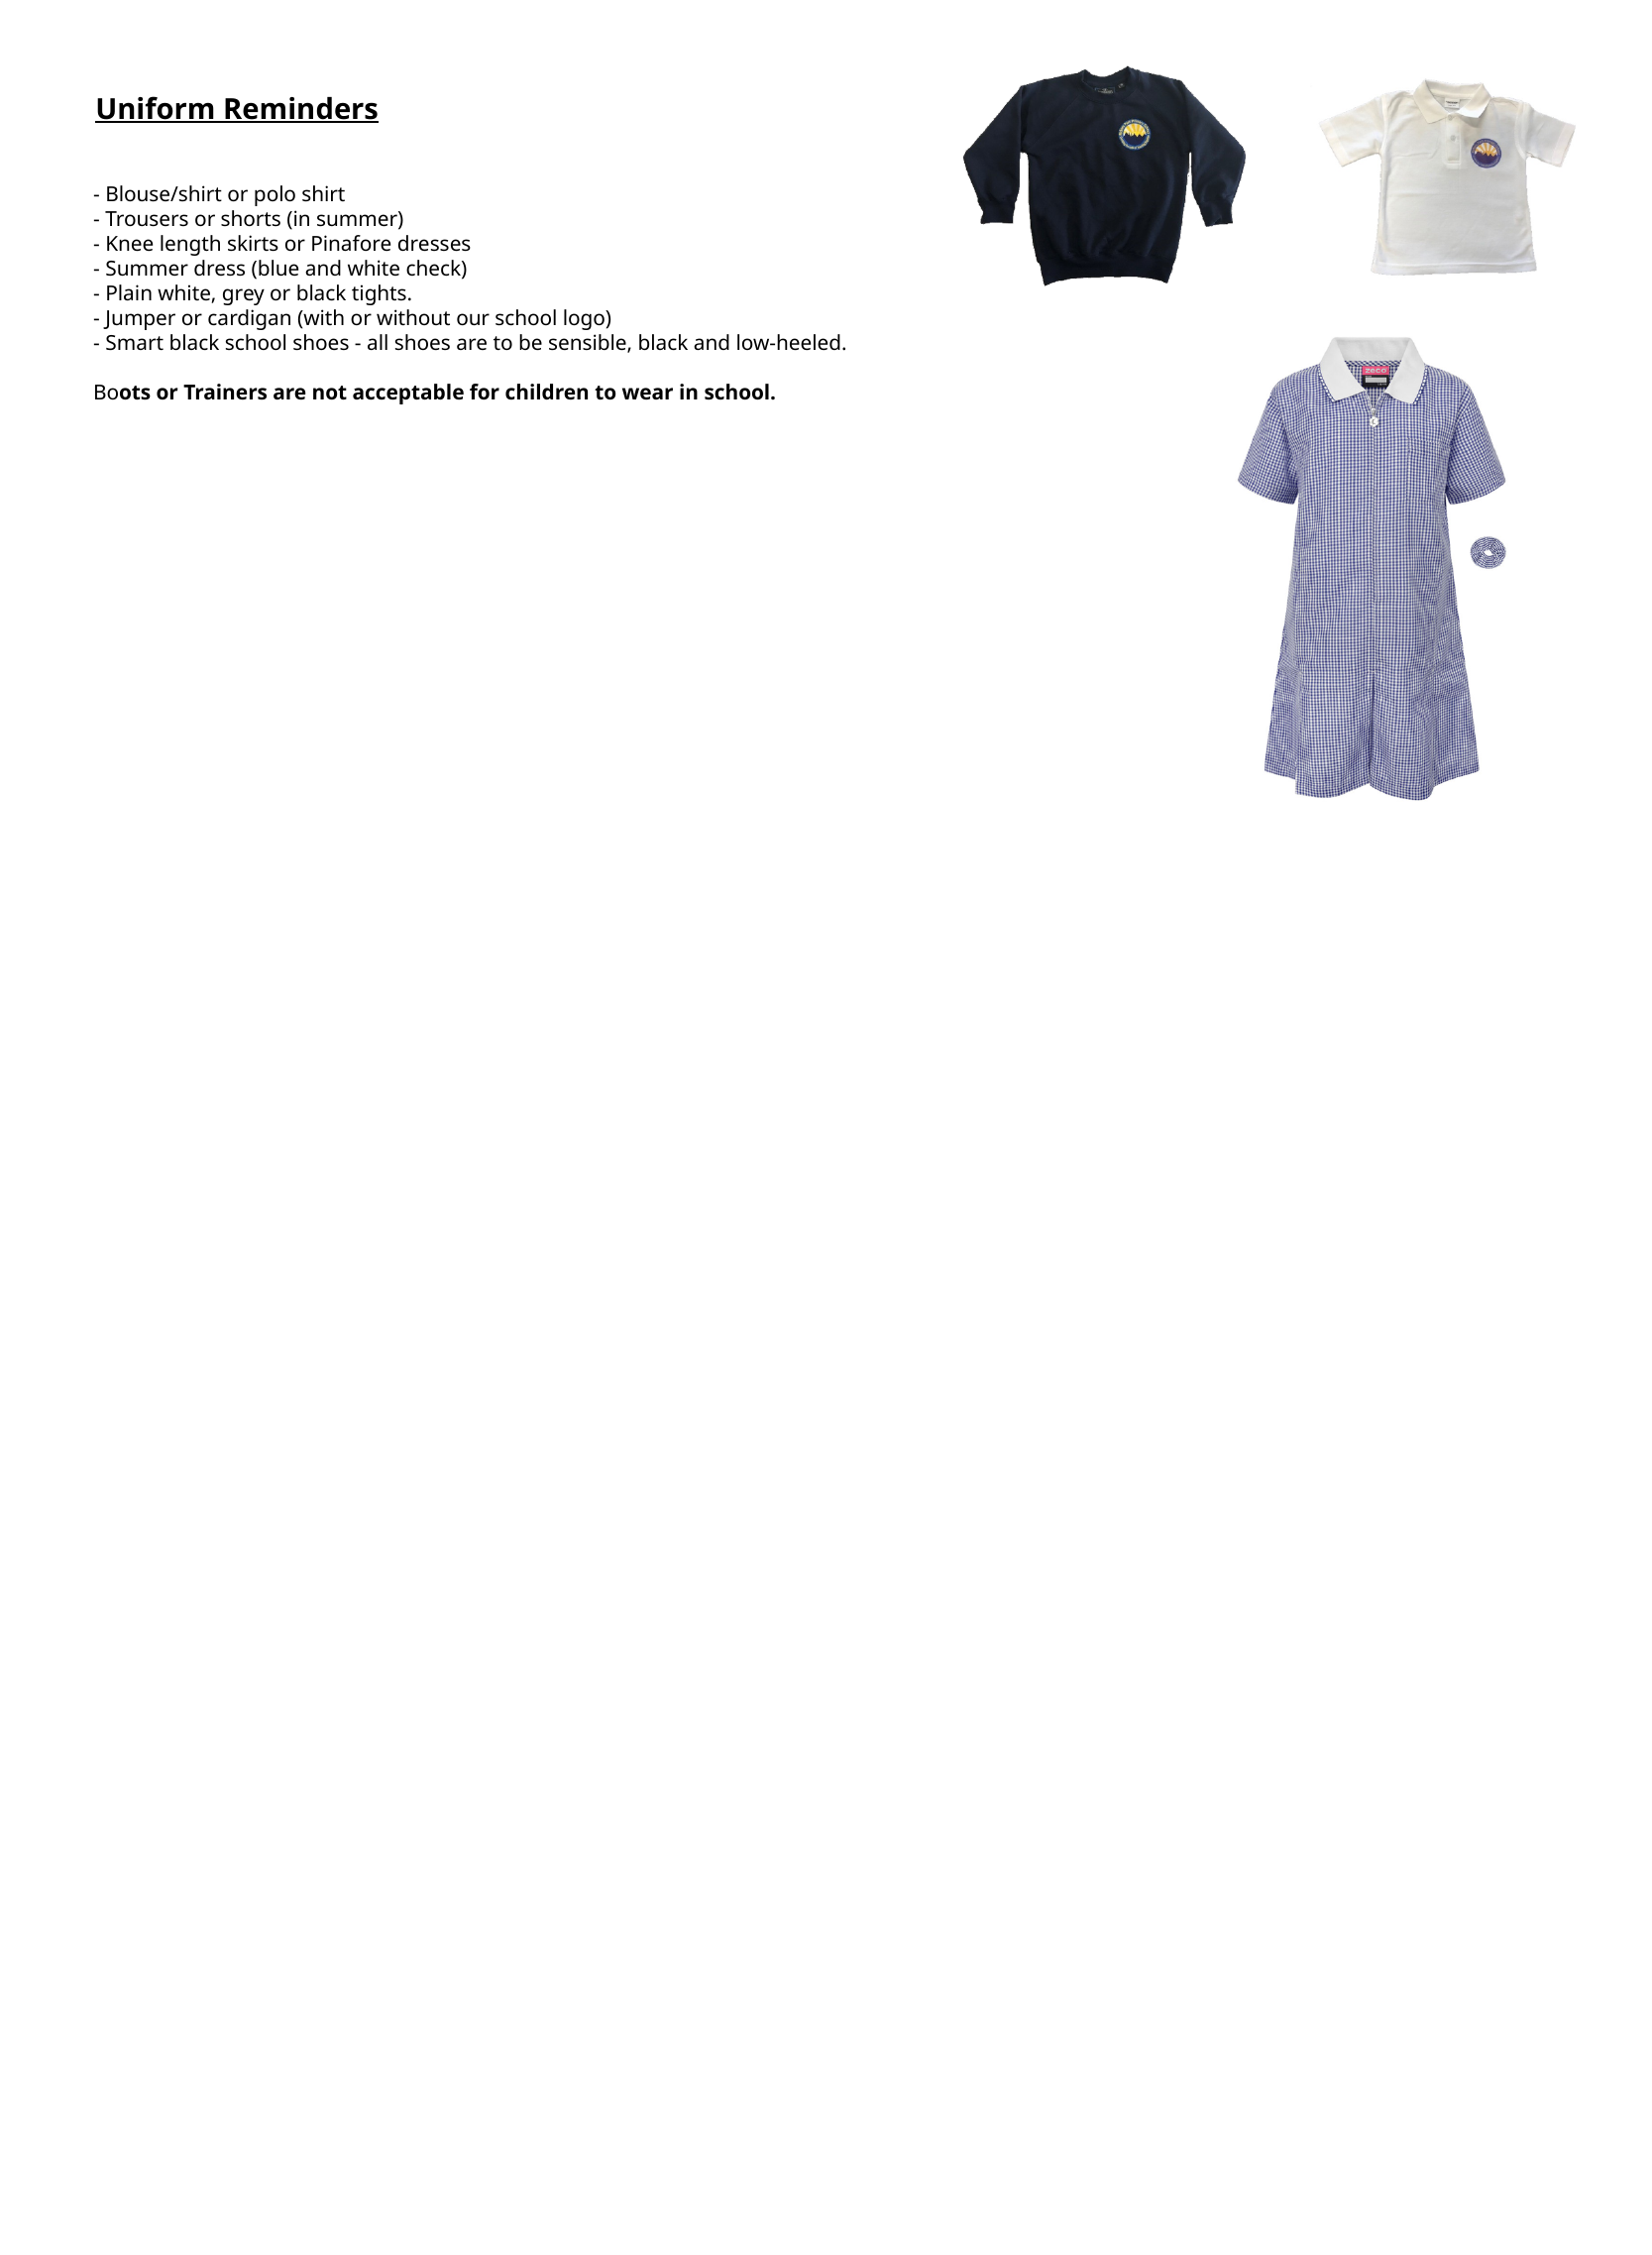

Uniform Reminders
- Blouse/shirt or polo shirt
- Trousers or shorts (in summer)
- Knee length skirts or Pinafore dresses
- Summer dress (blue and white check)
- Plain white, grey or black tights.
- Jumper or cardigan (with or without our school logo)
- Smart black school shoes - all shoes are to be sensible, black  and low-heeled.
Boots or Trainers are not acceptable for children to wear  in school.